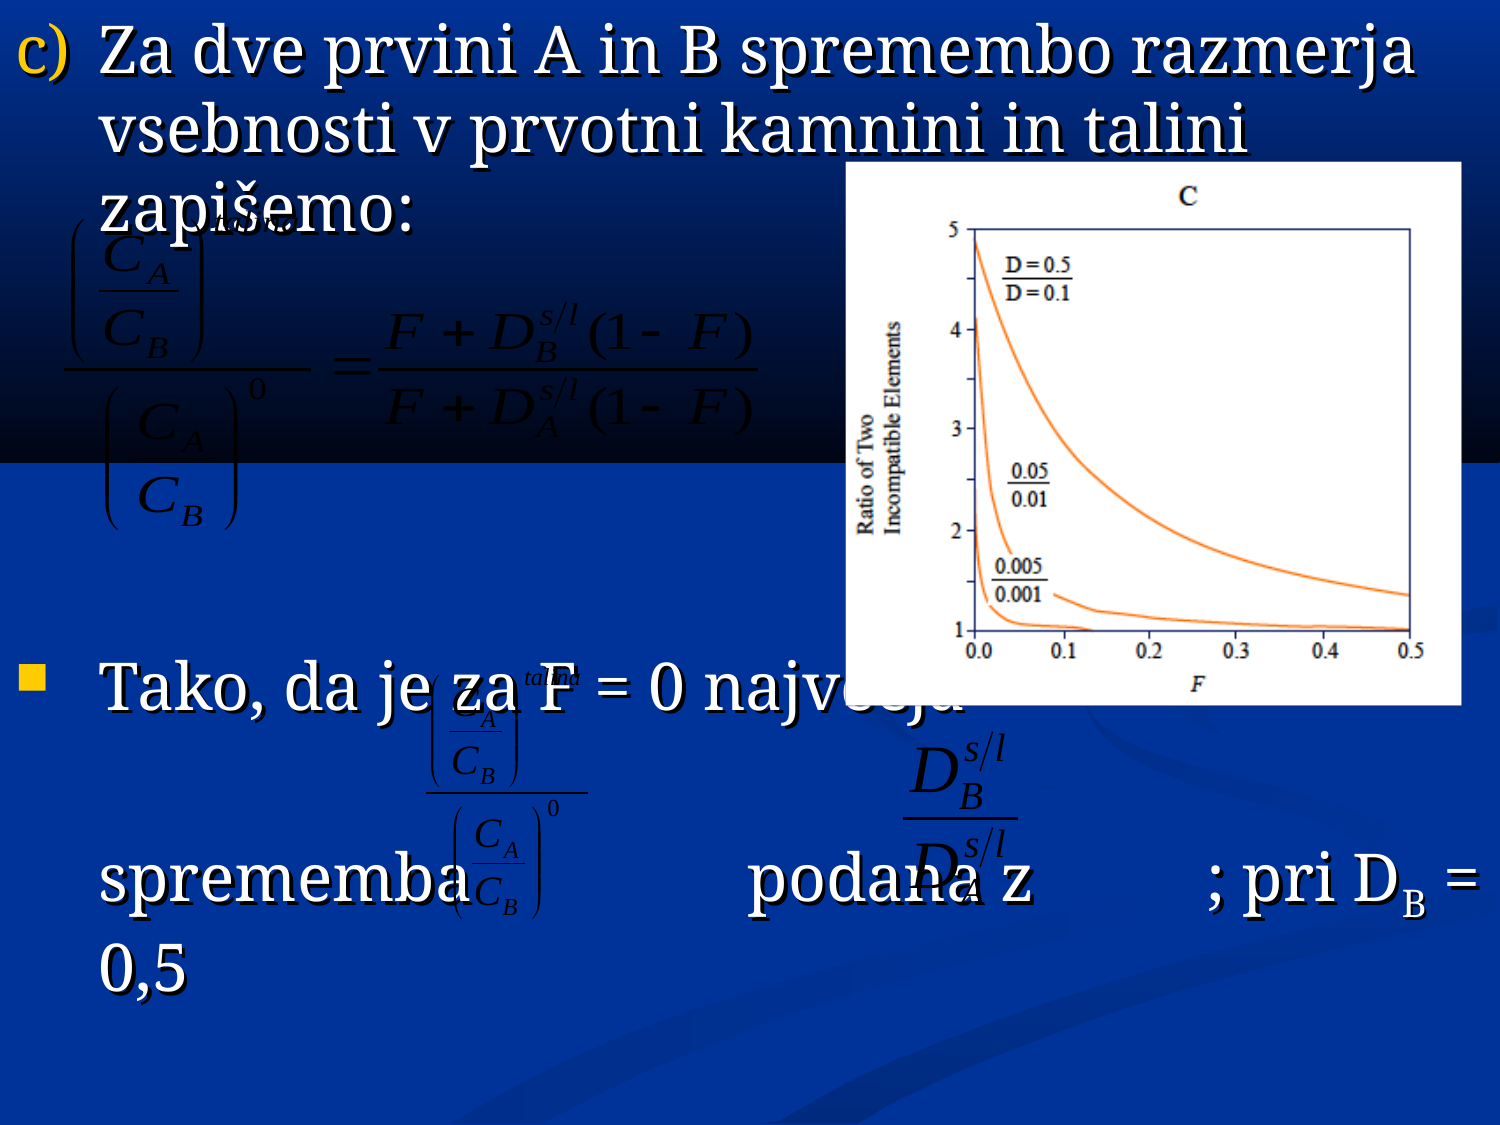

# Za dve prvini A in B spremembo razmerja vsebnosti v prvotni kamnini in talini zapišemo:
Tako, da je za F = 0 največja
	sprememba podana z ; pri DB = 0,5
	in DA = 0,1, je to 5, kar je največja možna sprememba.